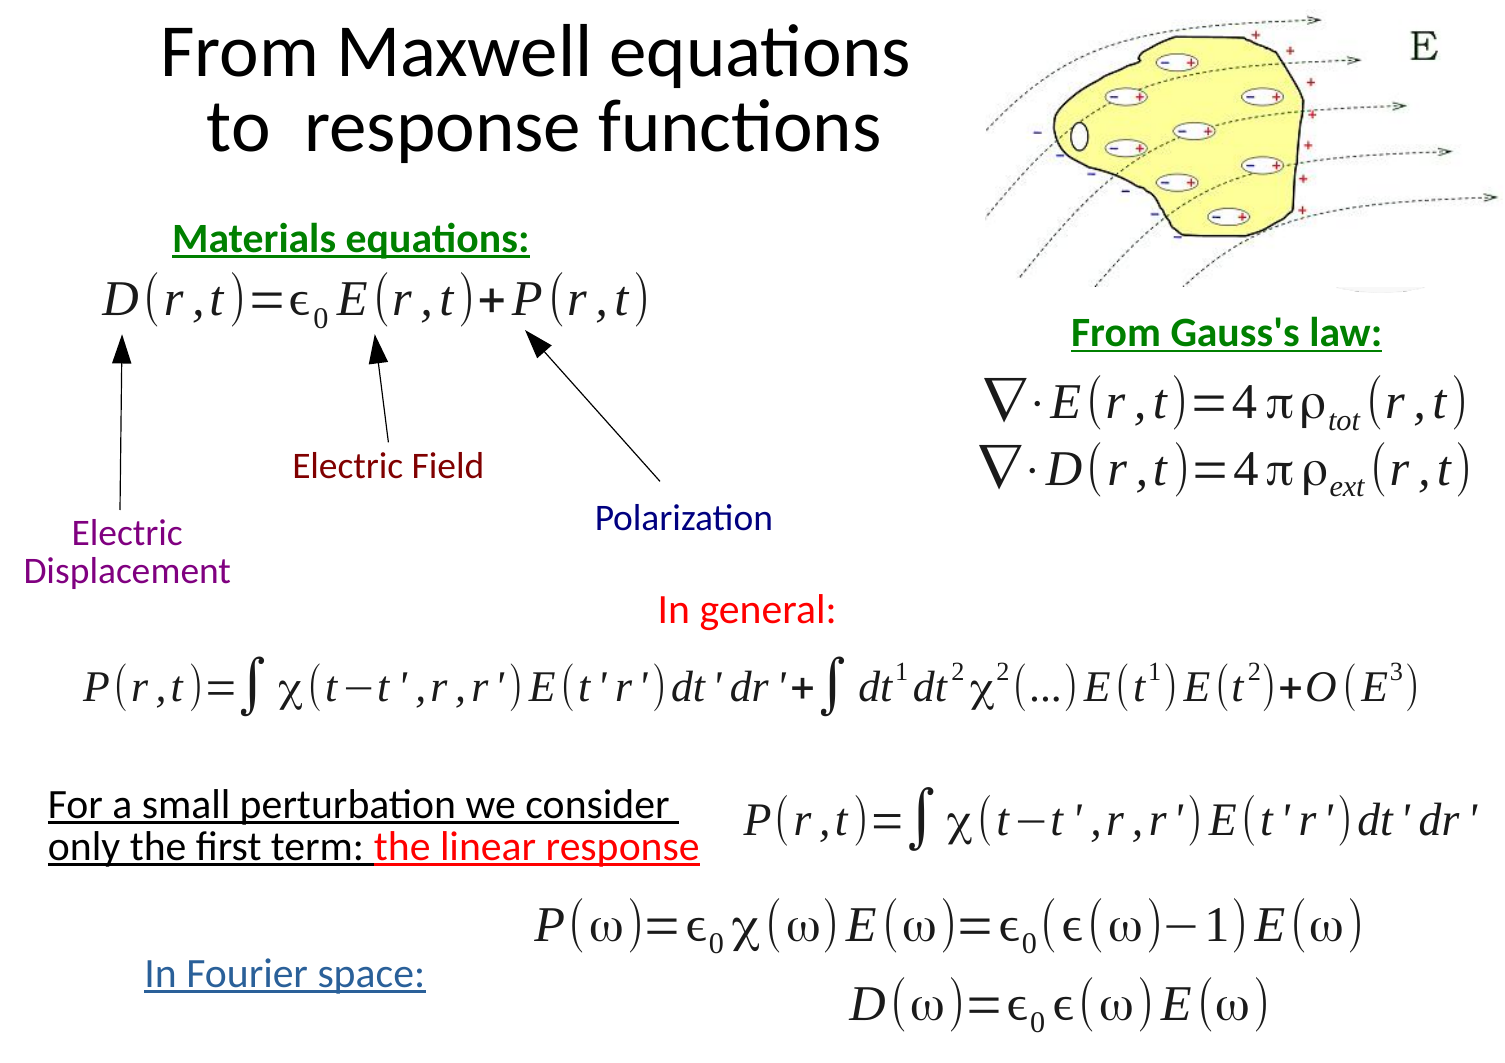

From Maxwell equations
to response functions
Materials equations:
From Gauss's law:
Electric Field
Polarization
Electric Displacement
In general:
For a small perturbation we consider
only the first term: the linear response
In Fourier space: